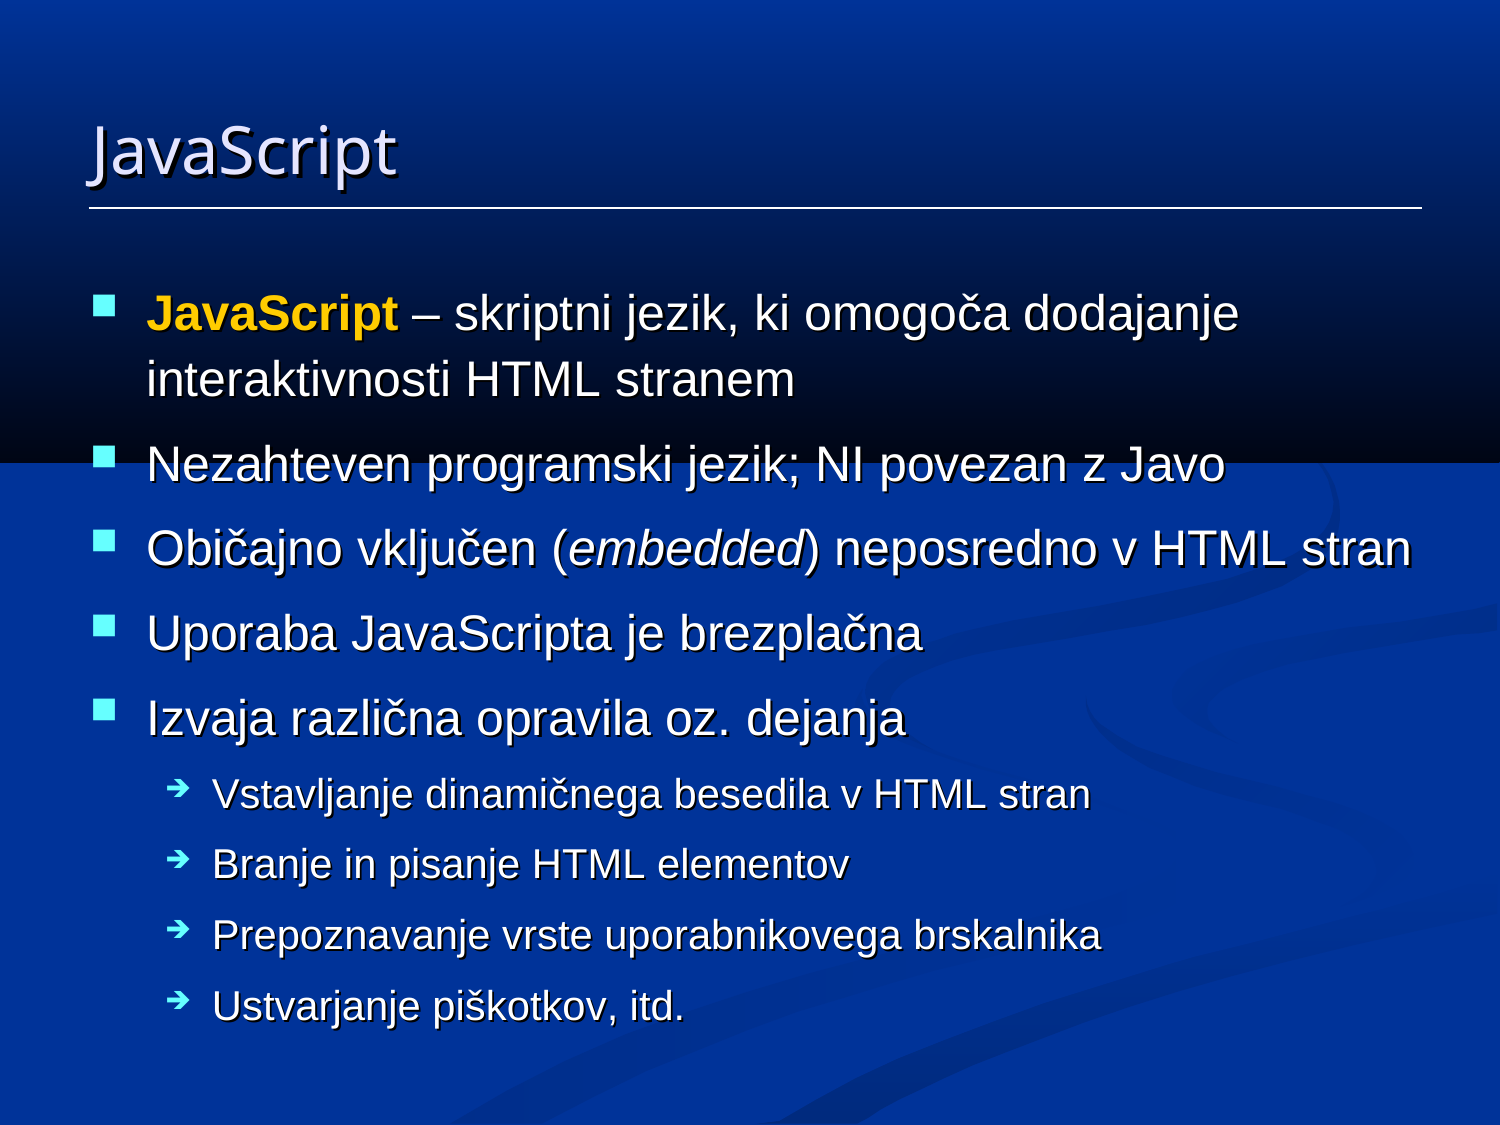

JavaScript
# JavaScript – skriptni jezik, ki omogoča dodajanje interaktivnosti HTML stranem
Nezahteven programski jezik; NI povezan z Javo
Običajno vključen (embedded) neposredno v HTML stran
Uporaba JavaScripta je brezplačna
Izvaja različna opravila oz. dejanja
Vstavljanje dinamičnega besedila v HTML stran
Branje in pisanje HTML elementov
Prepoznavanje vrste uporabnikovega brskalnika
Ustvarjanje piškotkov, itd.